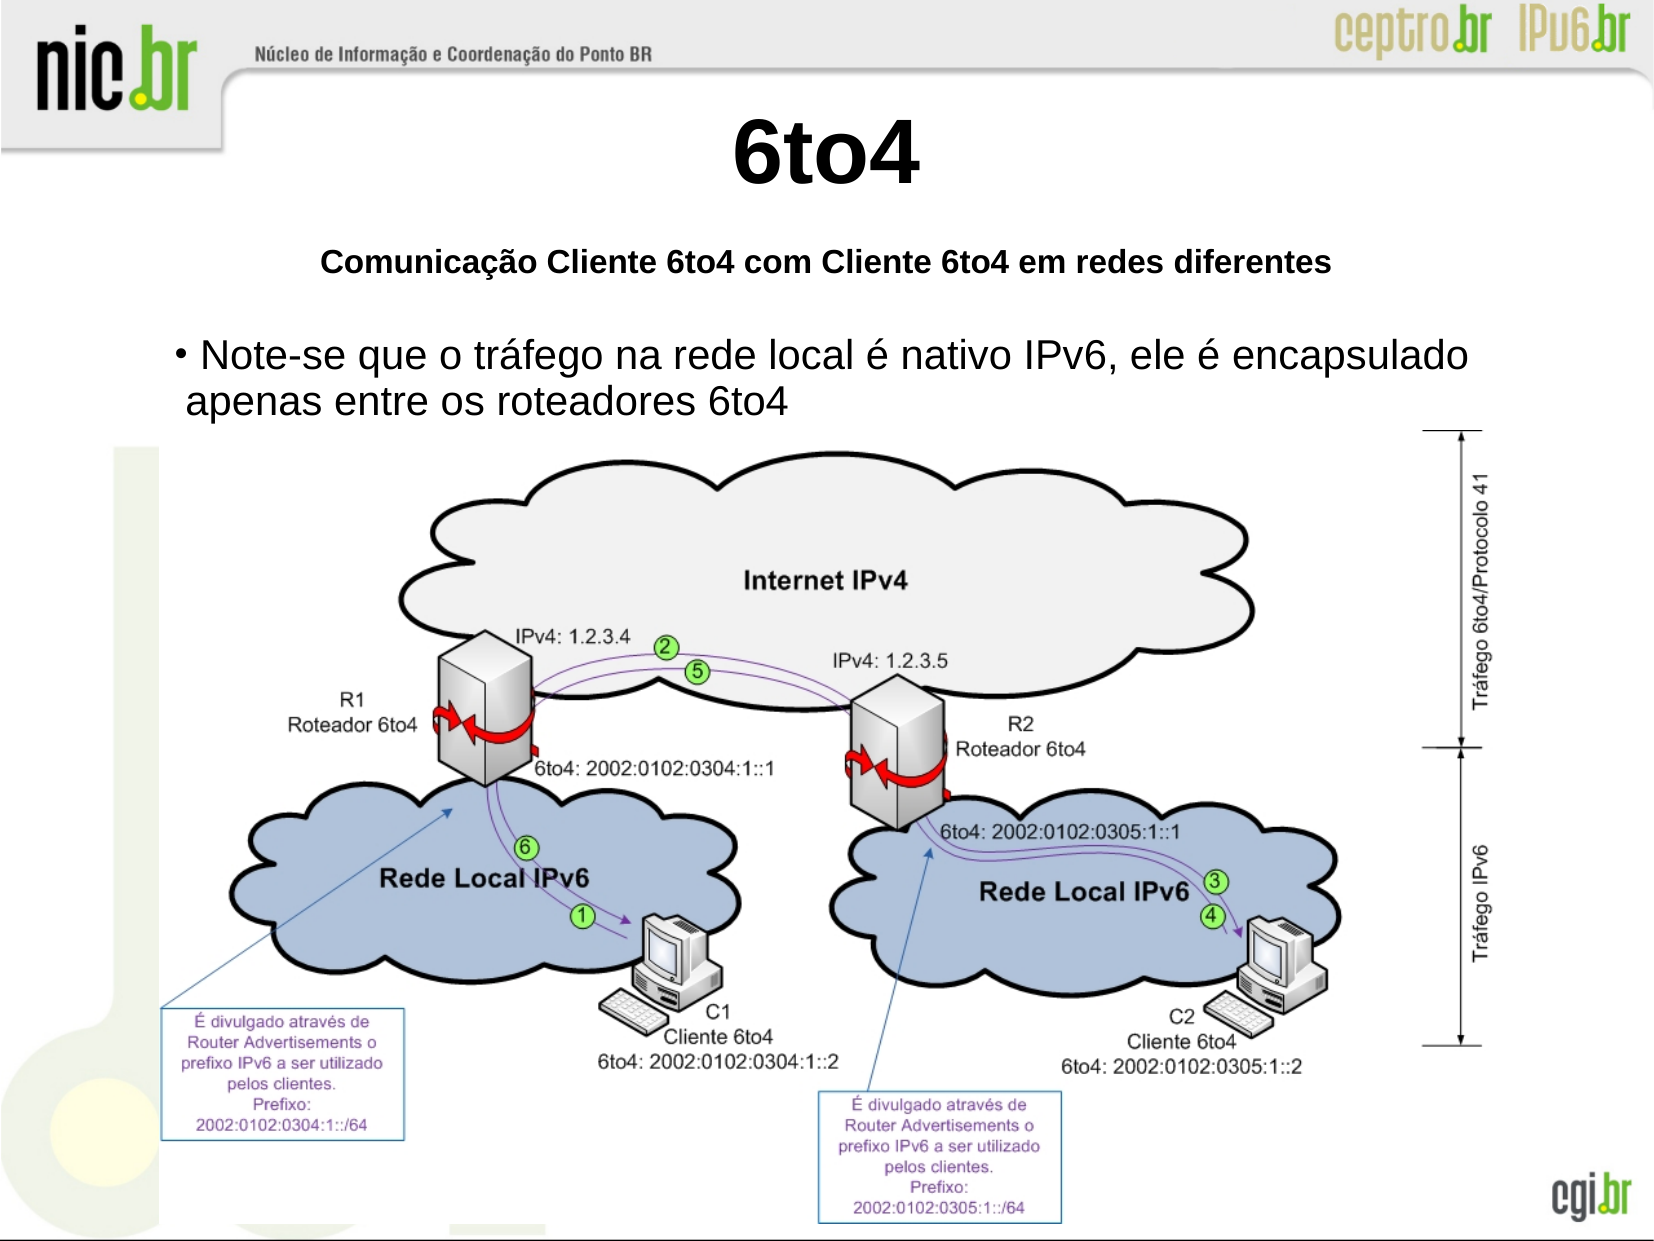

# 6to4
Comunicação Cliente 6to4 com Cliente 6to4 em redes diferentes
 Note-se que o tráfego na rede local é nativo IPv6, ele é encapsulado
 apenas entre os roteadores 6to4